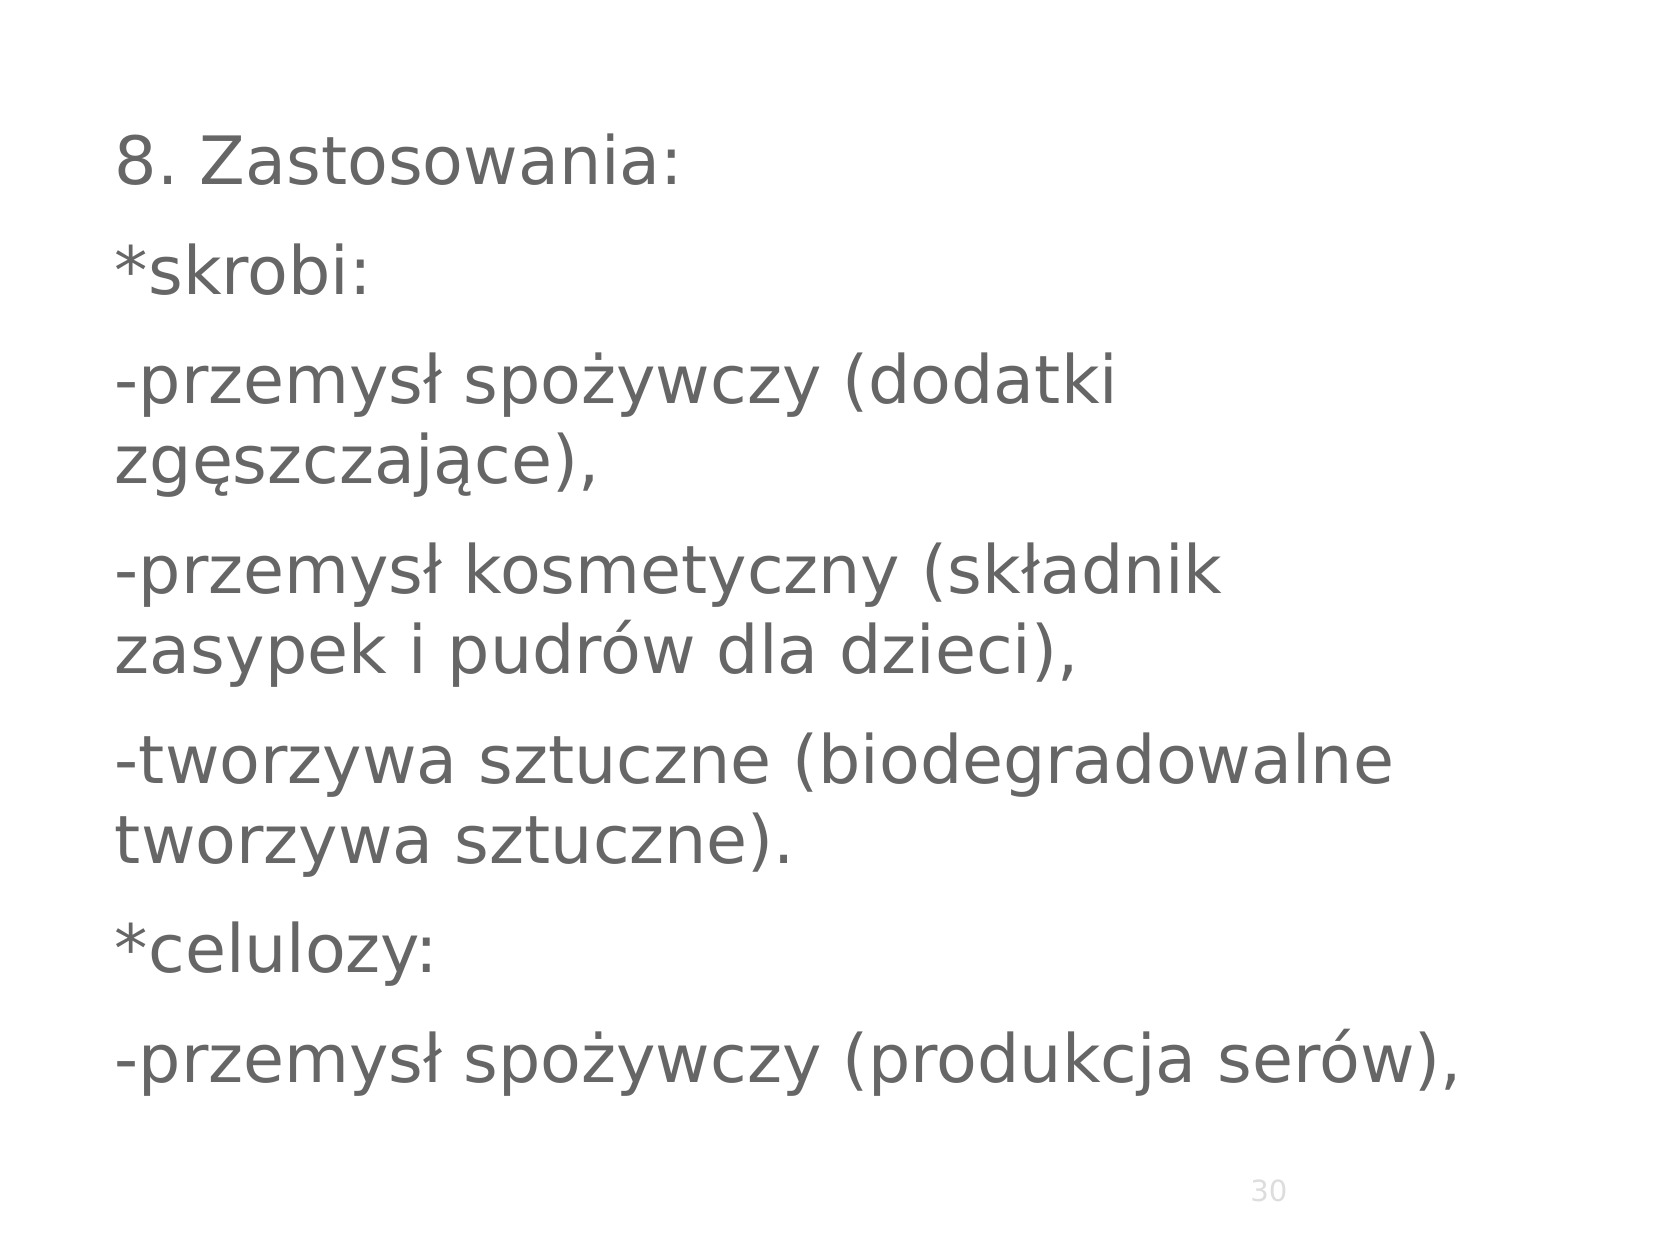

# 8. Zastosowania:
*skrobi:
-przemysł spożywczy (dodatki zgęszczające),
-przemysł kosmetyczny (składnik zasypek i pudrów dla dzieci),
-tworzywa sztuczne (biodegradowalne tworzywa sztuczne).
*celulozy:
-przemysł spożywczy (produkcja serów),